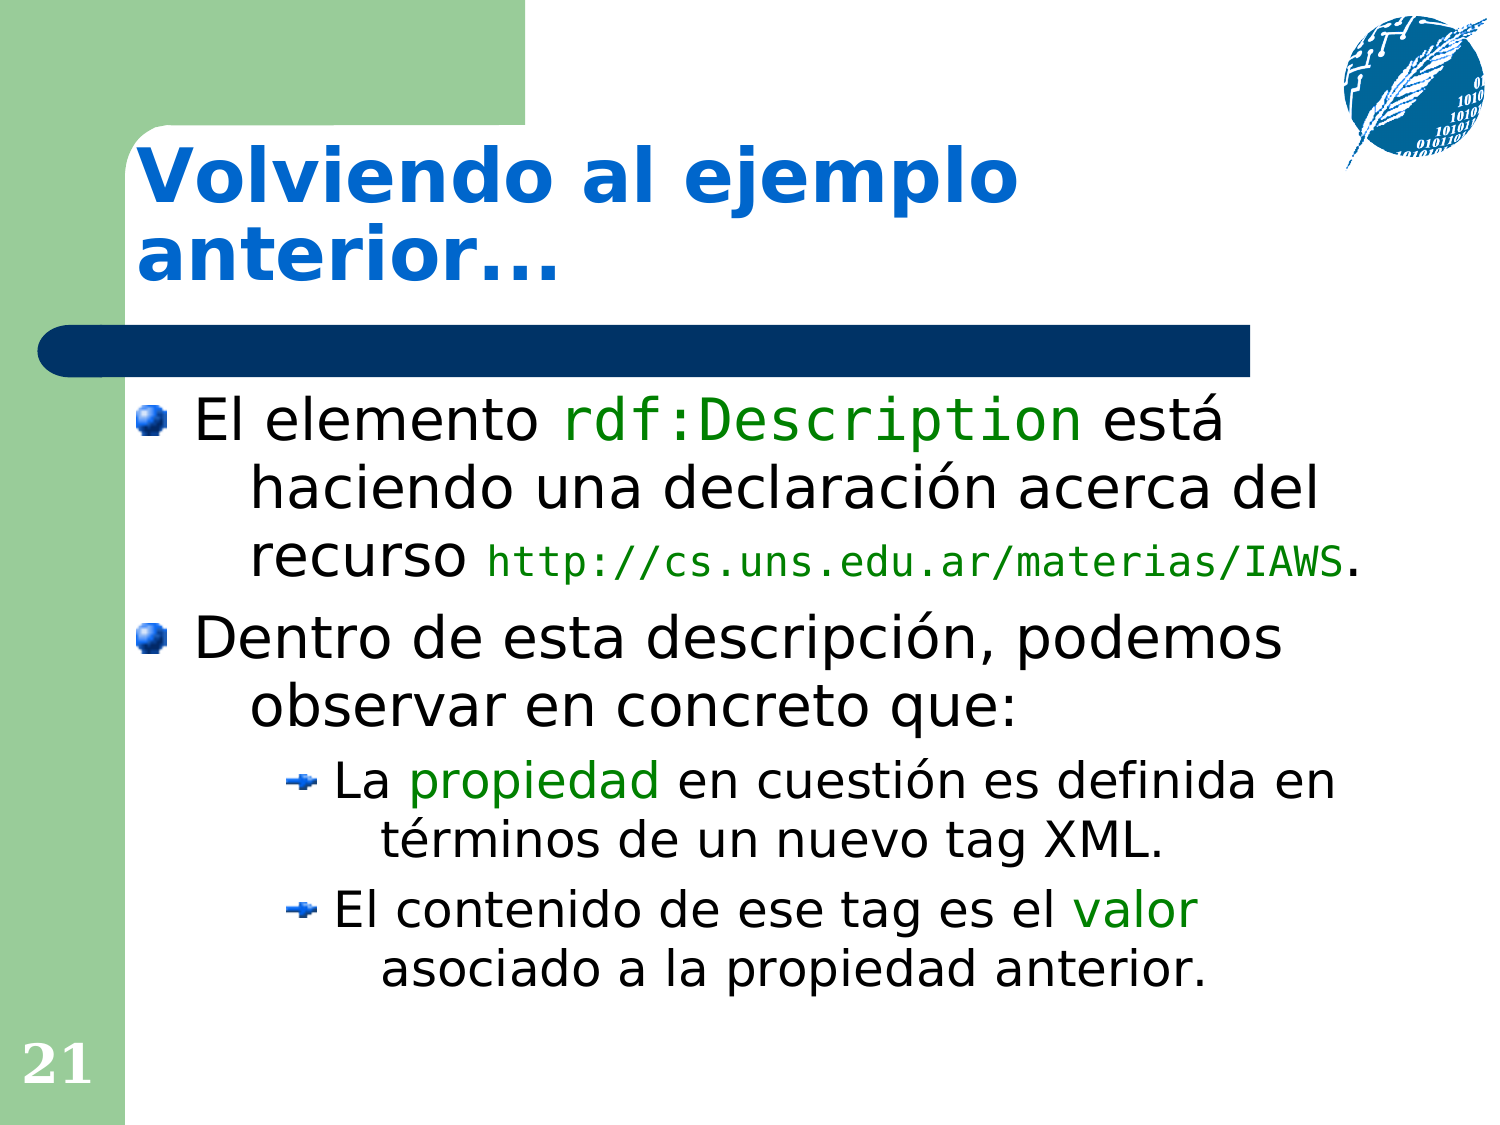

# Volviendo al ejemplo anterior...
El elemento rdf:Description está haciendo una declaración acerca del recurso http://cs.uns.edu.ar/materias/IAWS.
Dentro de esta descripción, podemos observar en concreto que:
La propiedad en cuestión es definida en términos de un nuevo tag XML.
El contenido de ese tag es el valor asociado a la propiedad anterior.
21